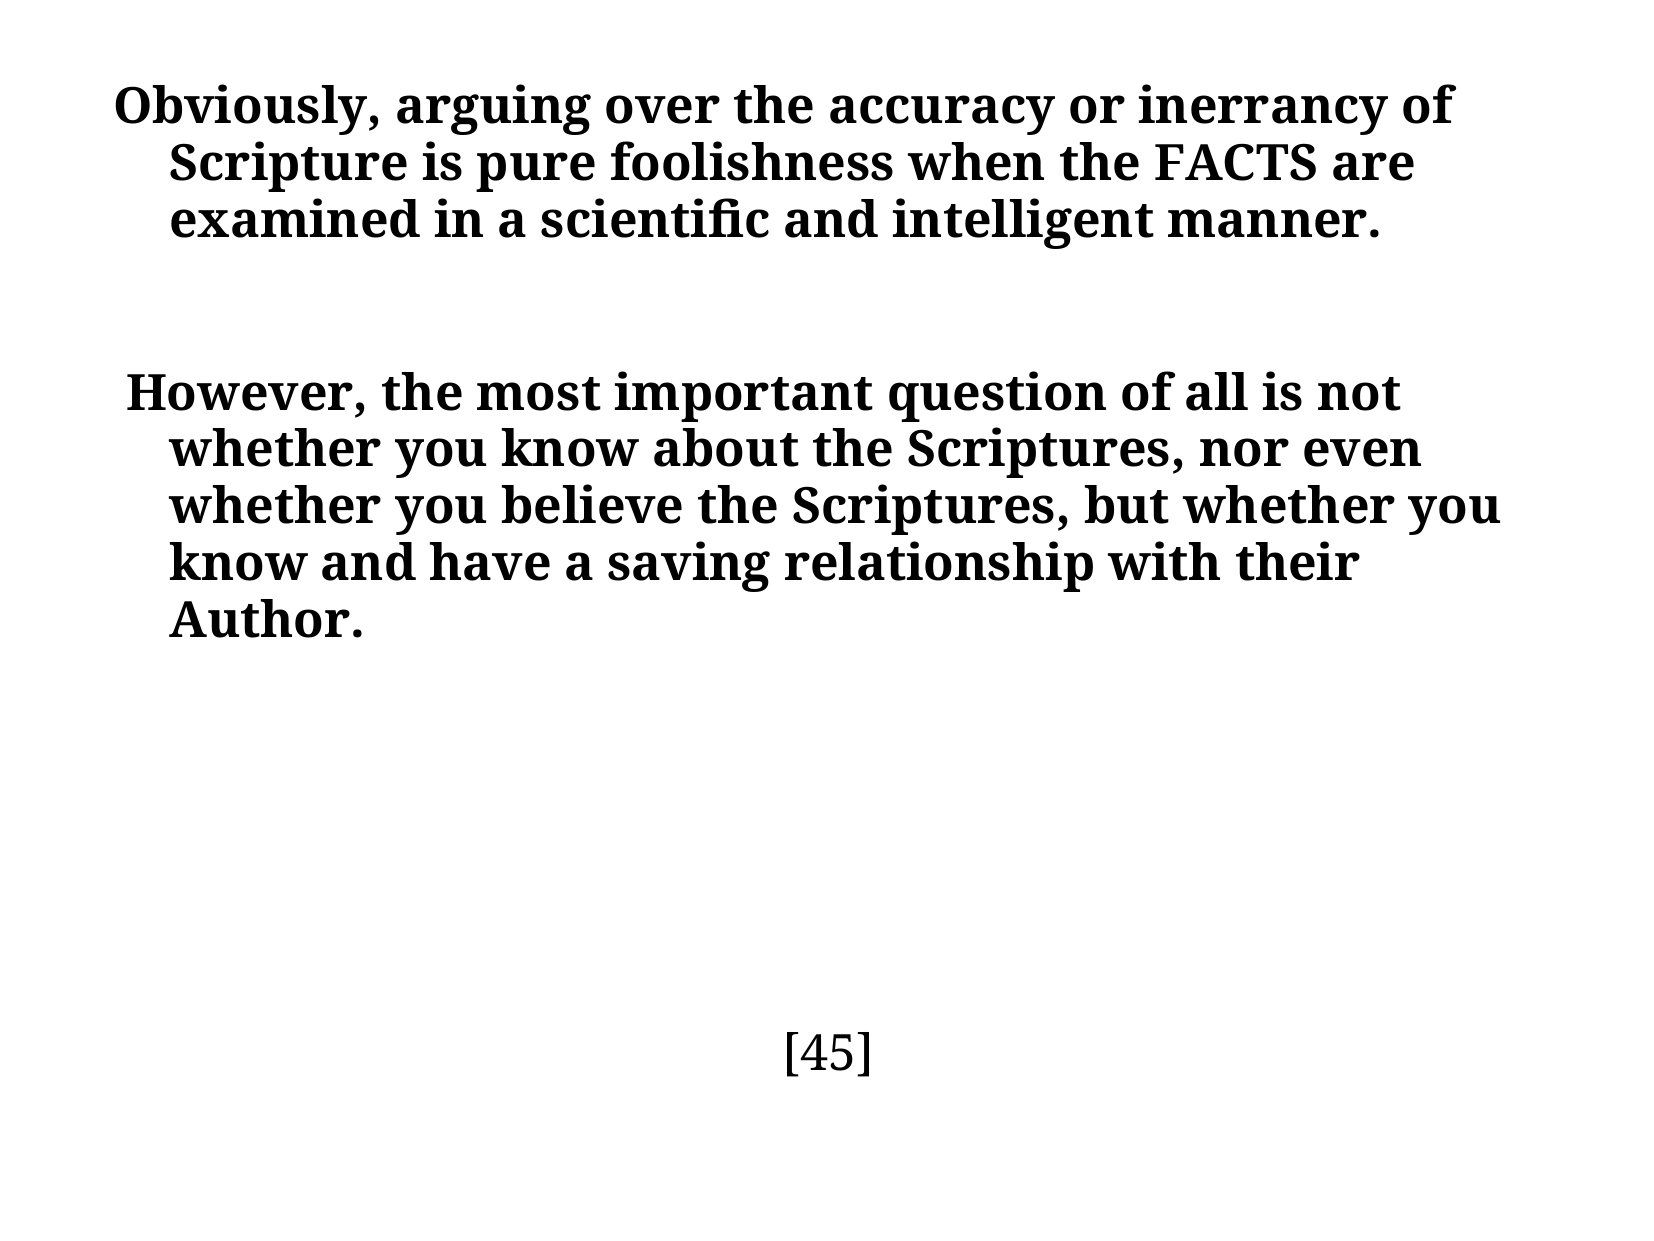

# Obviously, arguing over the accuracy or inerrancy of Scripture is pure foolishness when the FACTS are examined in a scientific and intelligent manner.
 However, the most important question of all is not whether you know about the Scriptures, nor even whether you believe the Scriptures, but whether you know and have a saving relationship with their Author.
[45]